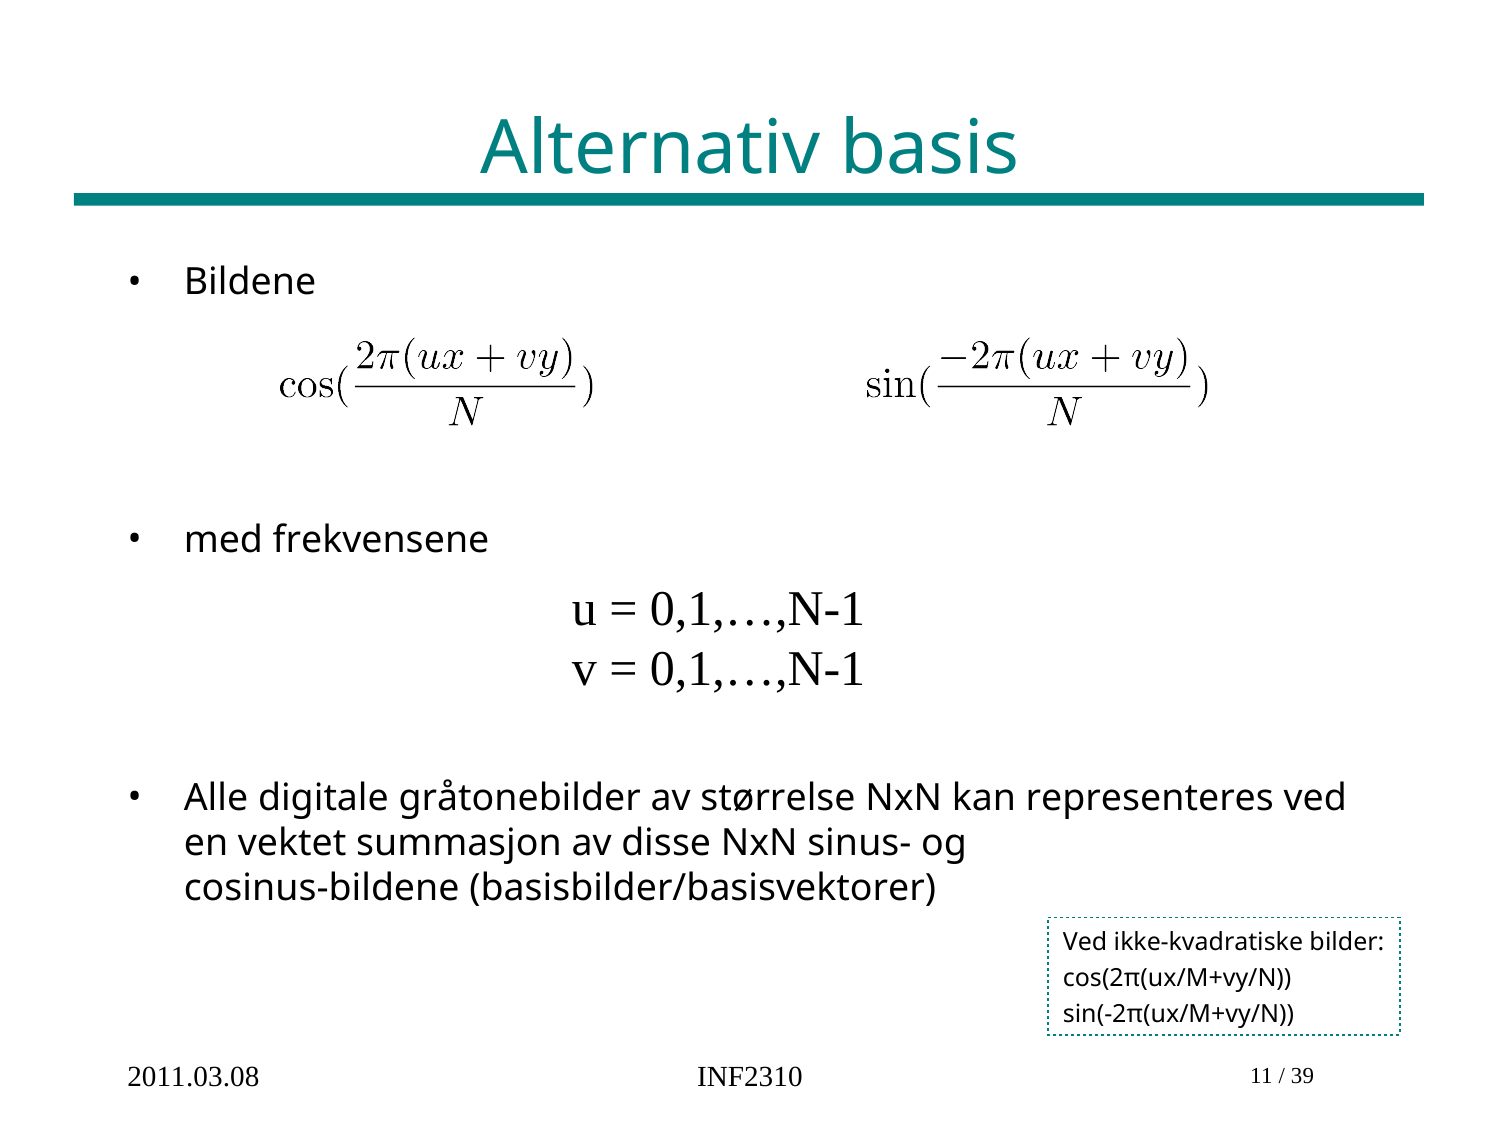

# Alternativ basis
Bildene
med frekvensene
Alle digitale gråtonebilder av størrelse NxN kan representeres ved en vektet summasjon av disse NxN sinus- og
cosinus-bildene (basisbilder/basisvektorer)
u = 0,1,…,N-1
v = 0,1,…,N-1
Ved ikke-kvadratiske bilder:
cos(2π(ux/M+vy/N))
sin(-2π(ux/M+vy/N))
2011.03.08XXX
INF2310